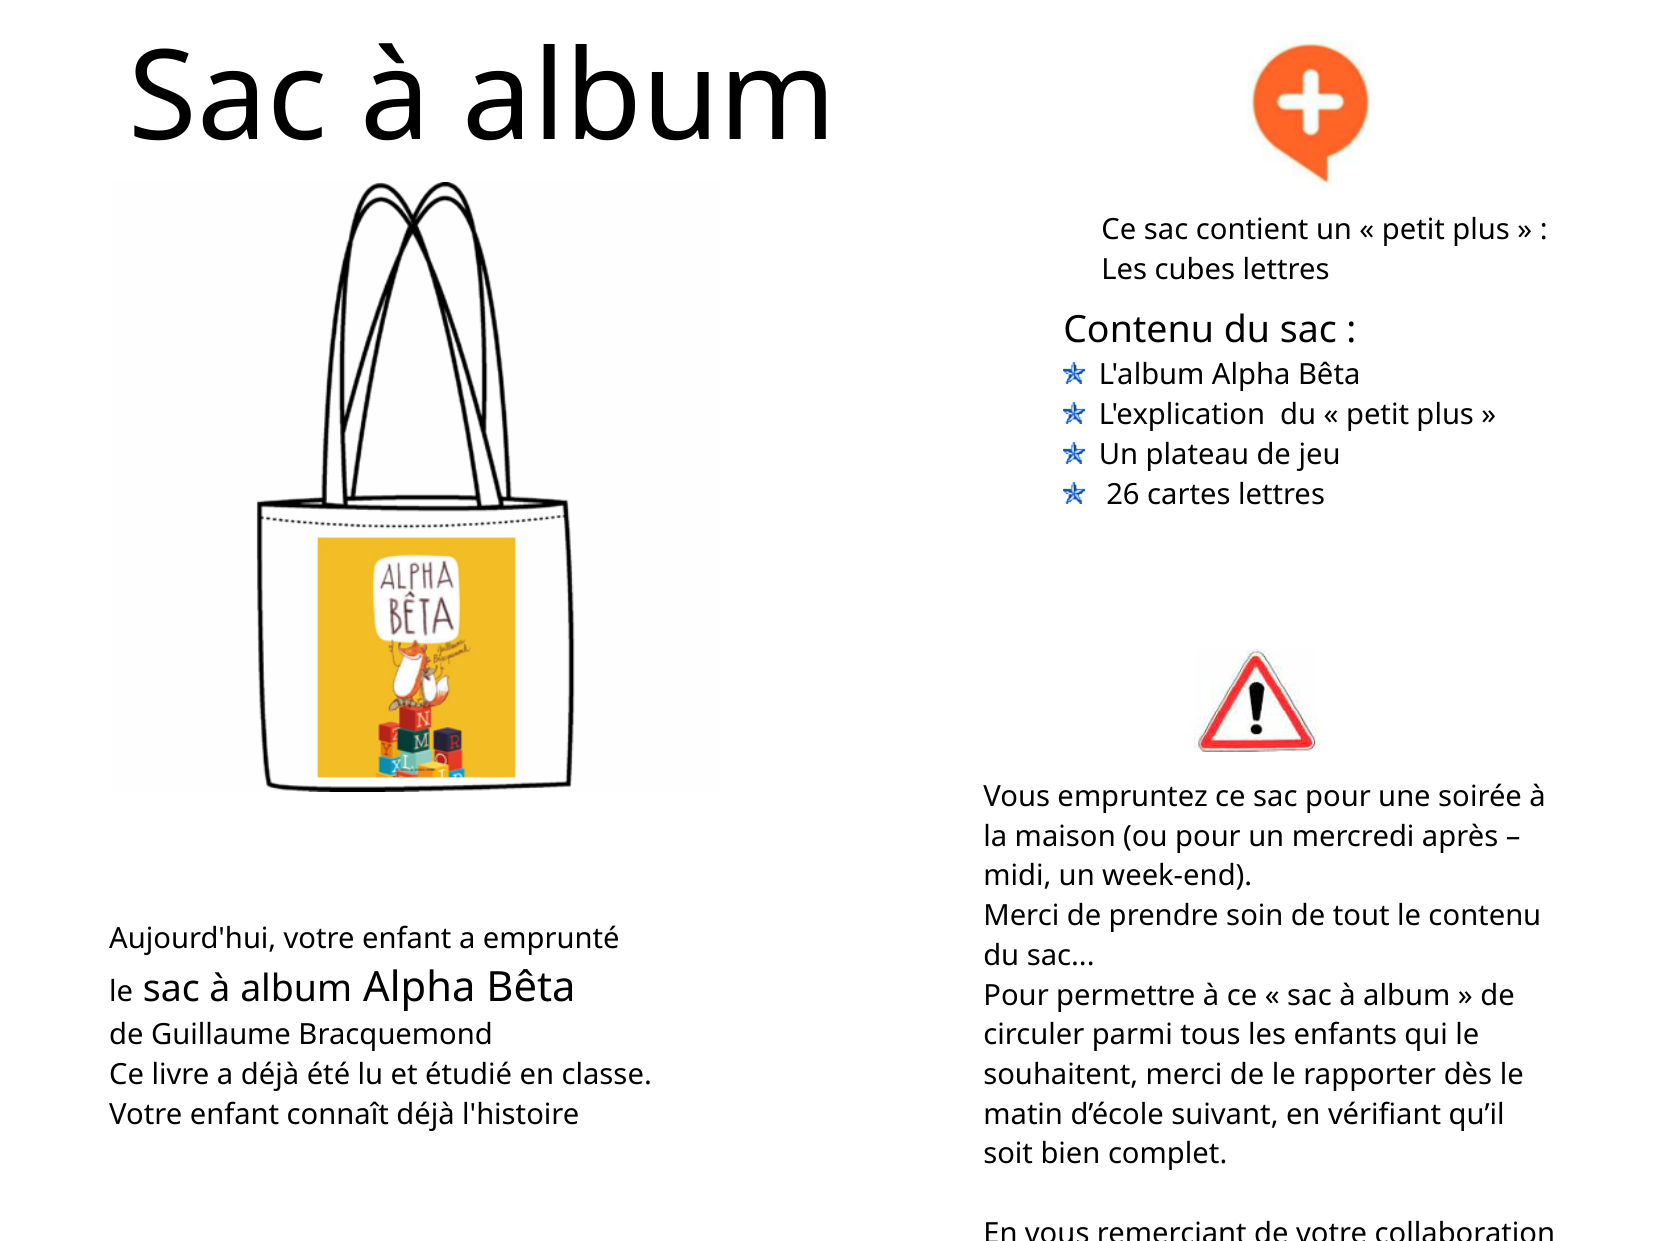

Sac à album
Ce sac contient un « petit plus » :
Les cubes lettres
Contenu du sac :
L'album Alpha Bêta
L'explication du « petit plus »
Un plateau de jeu
 26 cartes lettres
Vous empruntez ce sac pour une soirée à la maison (ou pour un mercredi après – midi, un week-end).
Merci de prendre soin de tout le contenu du sac...
Pour permettre à ce « sac à album » de circuler parmi tous les enfants qui le souhaitent, merci de le rapporter dès le matin d’école suivant, en vérifiant qu’il soit bien complet.
En vous remerciant de votre collaboration
Aujourd'hui, votre enfant a emprunté
le sac à album Alpha Bêta
de Guillaume Bracquemond
Ce livre a déjà été lu et étudié en classe.
Votre enfant connaît déjà l'histoire